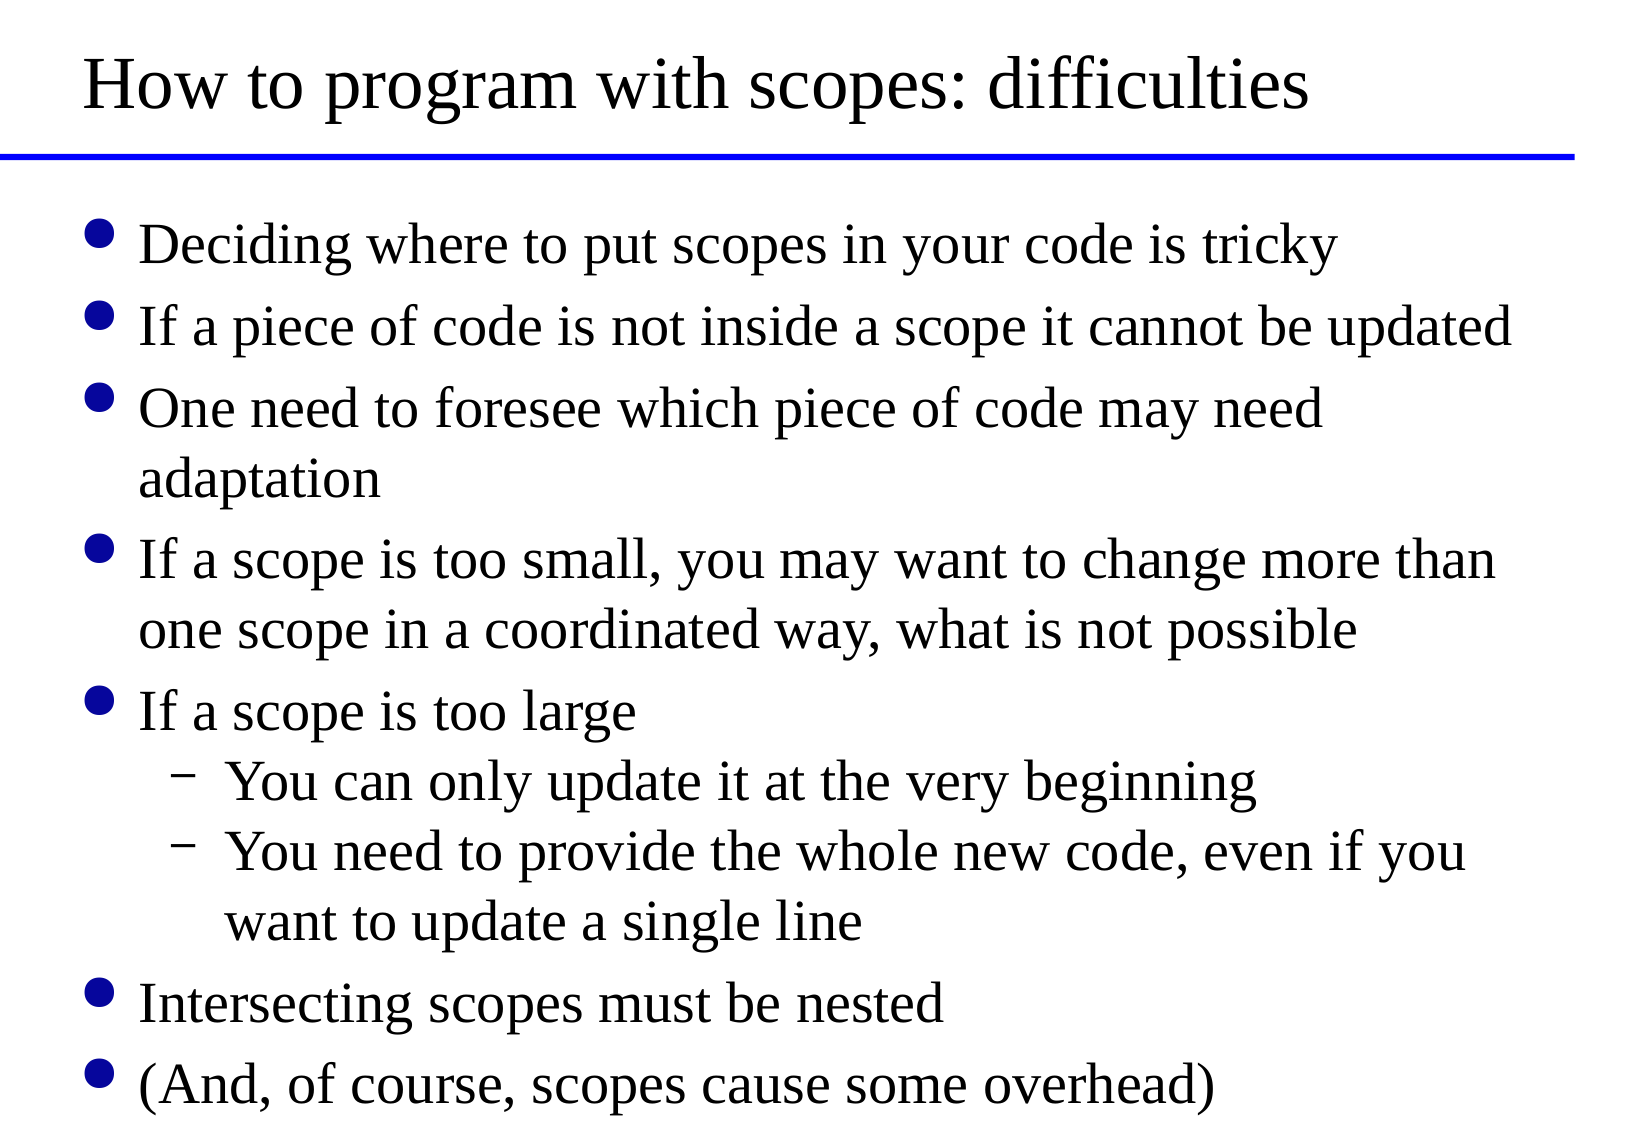

# How to program with scopes: difficulties
Deciding where to put scopes in your code is tricky
If a piece of code is not inside a scope it cannot be updated
One need to foresee which piece of code may need adaptation
If a scope is too small, you may want to change more than one scope in a coordinated way, what is not possible
If a scope is too large
You can only update it at the very beginning
You need to provide the whole new code, even if you want to update a single line
Intersecting scopes must be nested
(And, of course, scopes cause some overhead)